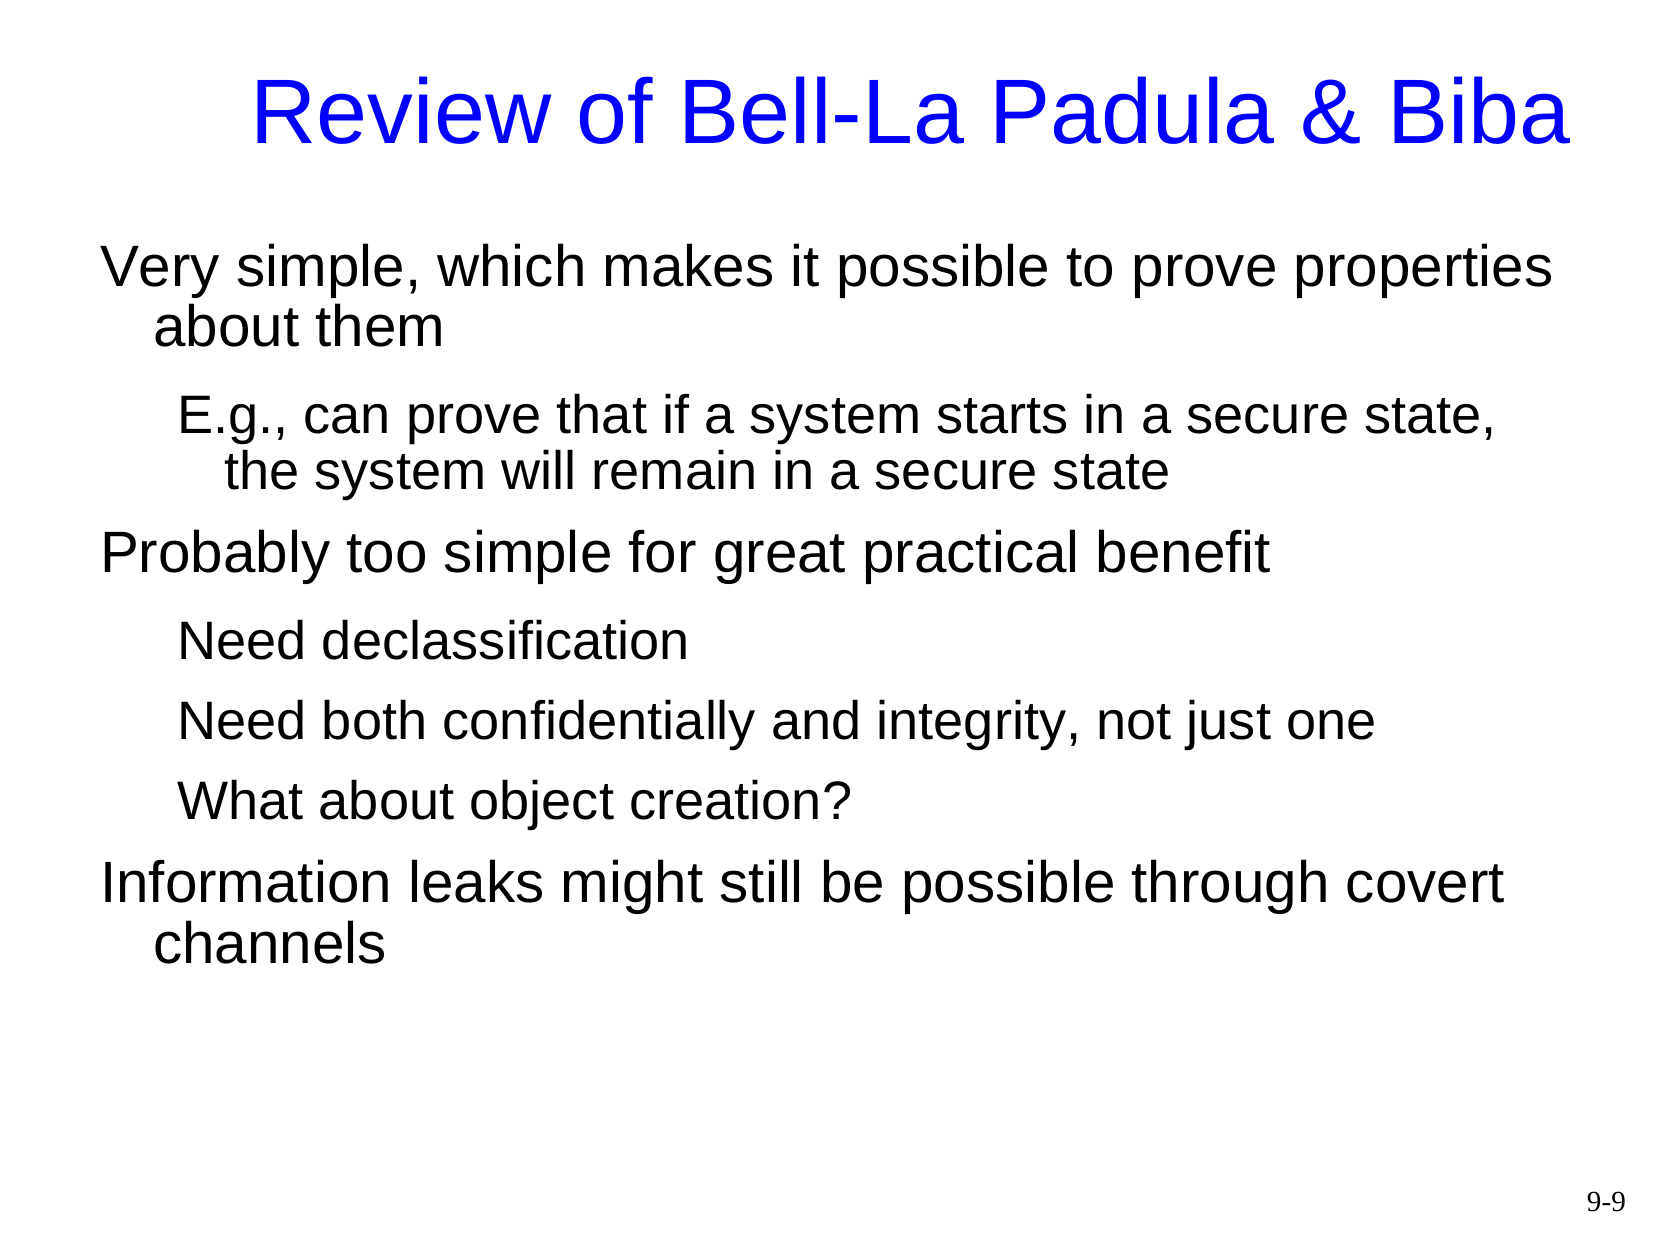

# Review of Bell-La Padula & Biba
Very simple, which makes it possible to prove properties about them
E.g., can prove that if a system starts in a secure state, the system will remain in a secure state
Probably too simple for great practical benefit
Need declassification
Need both confidentially and integrity, not just one
What about object creation?
Information leaks might still be possible through covert channels